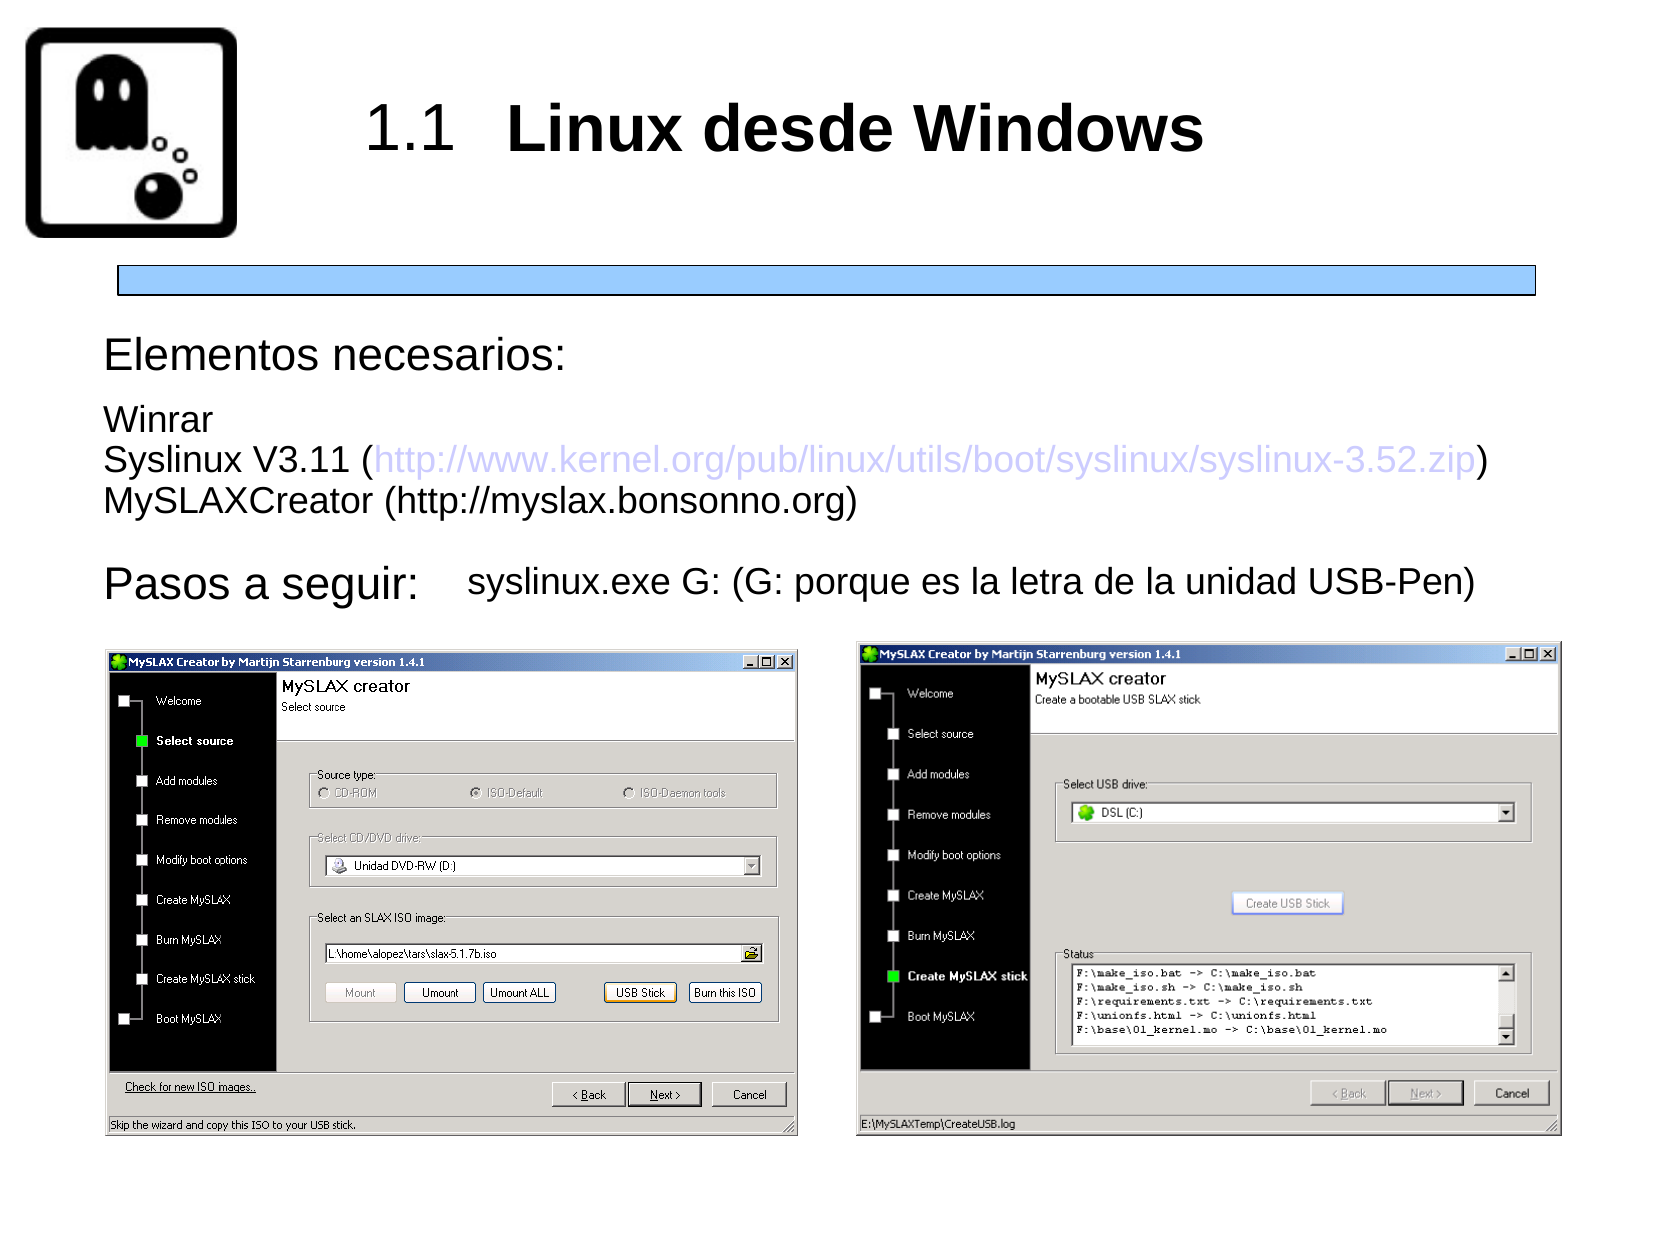

1.1
Linux desde Windows
Elementos necesarios:
Winrar
Syslinux V3.11 (http://www.kernel.org/pub/linux/utils/boot/syslinux/syslinux-3.52.zip)‏
MySLAXCreator (http://myslax.bonsonno.org)‏
Pasos a seguir:
syslinux.exe G: (G: porque es la letra de la unidad USB-Pen)‏